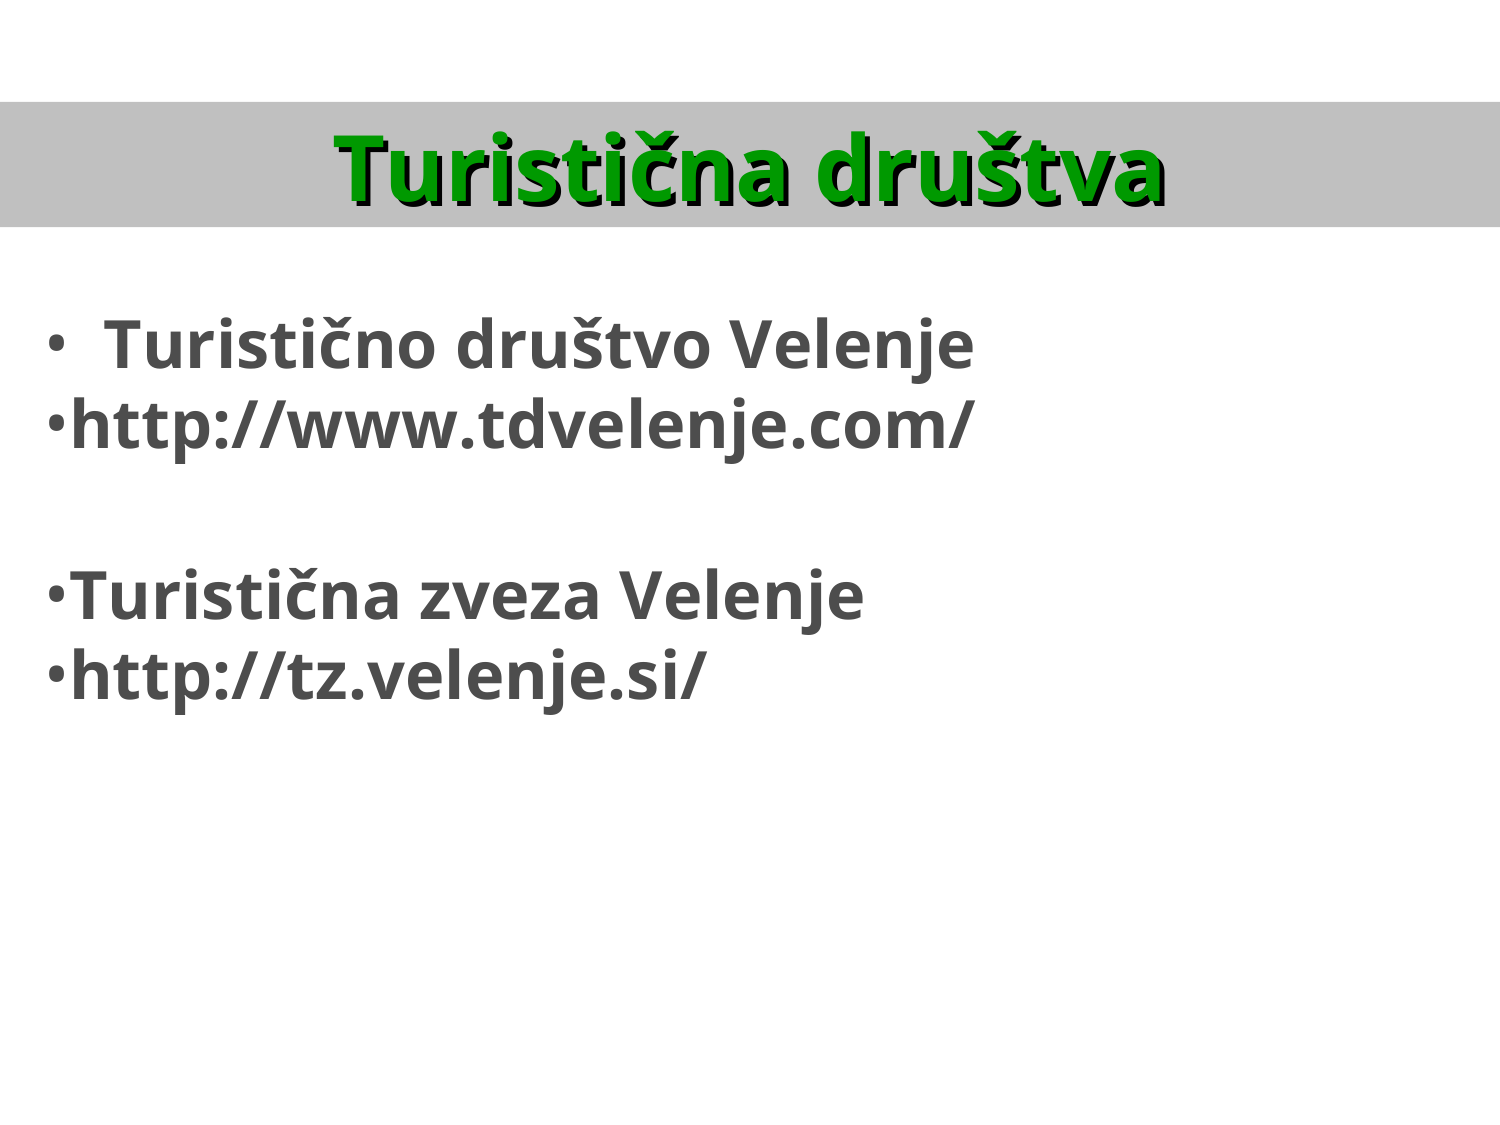

Turistična društva
 Turistično društvo Velenje
http://www.tdvelenje.com/
Turistična zveza Velenje
http://tz.velenje.si/